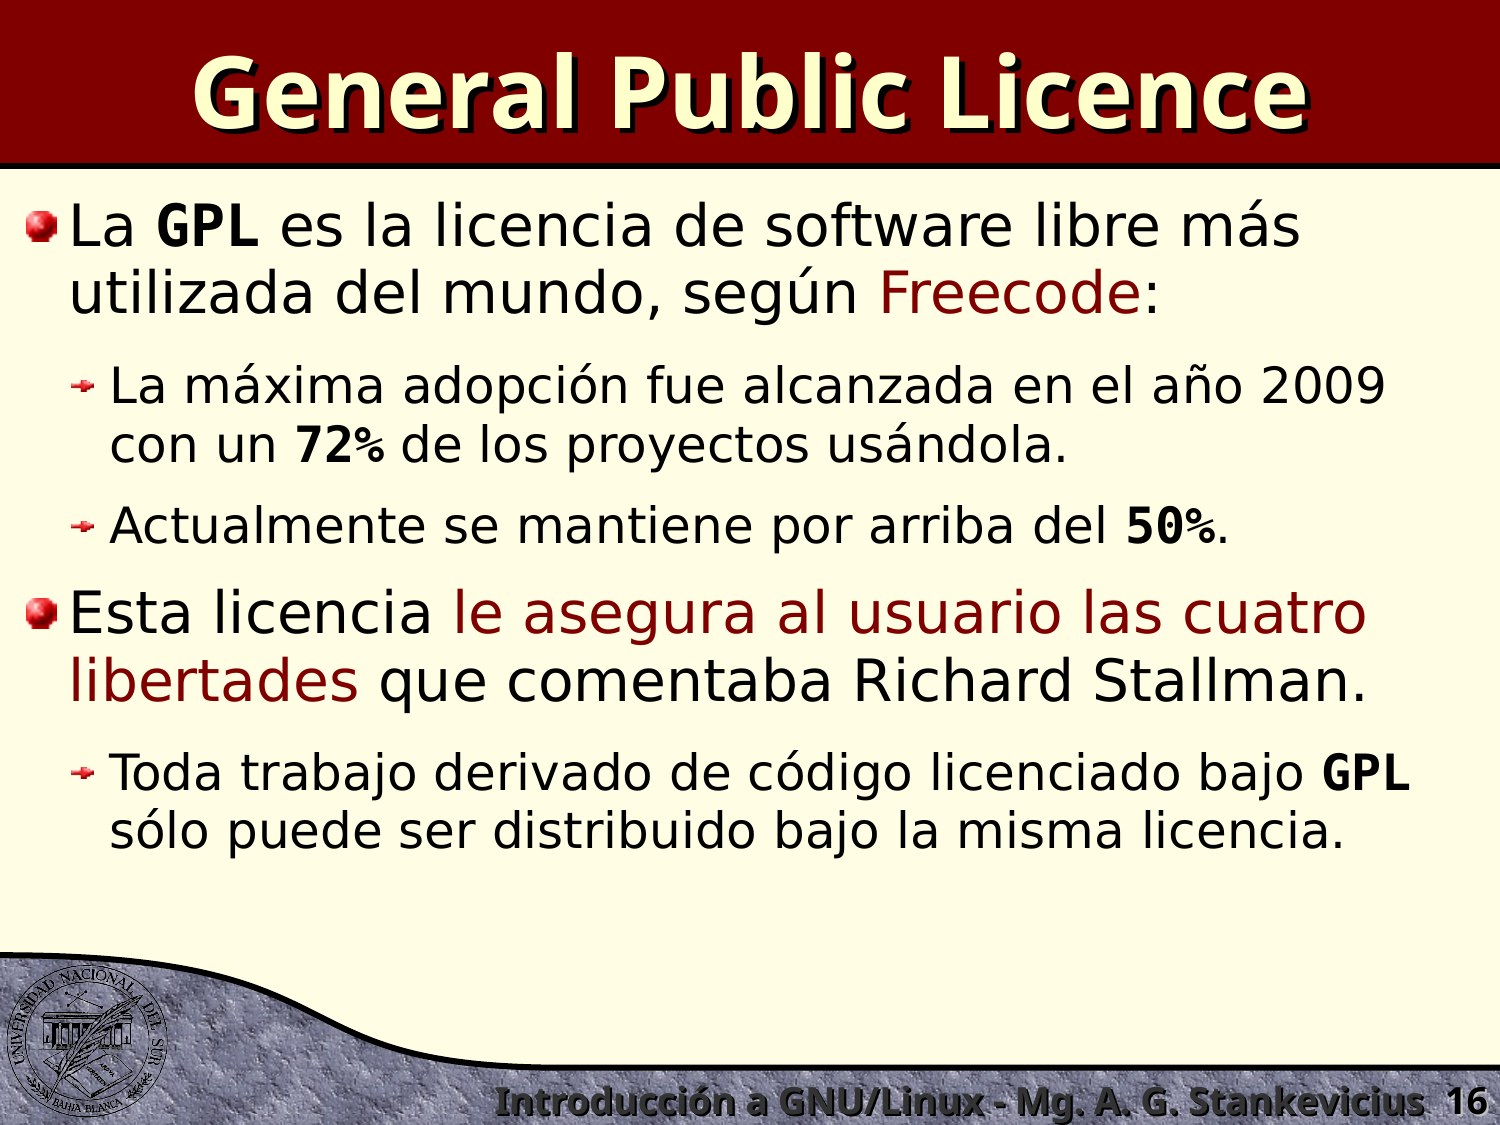

# General Public Licence
La GPL es la licencia de software libre más utilizada del mundo, según Freecode:
La máxima adopción fue alcanzada en el año 2009 con un 72% de los proyectos usándola.
Actualmente se mantiene por arriba del 50%.
Esta licencia le asegura al usuario las cuatro libertades que comentaba Richard Stallman.
Toda trabajo derivado de código licenciado bajo GPL sólo puede ser distribuido bajo la misma licencia.
16